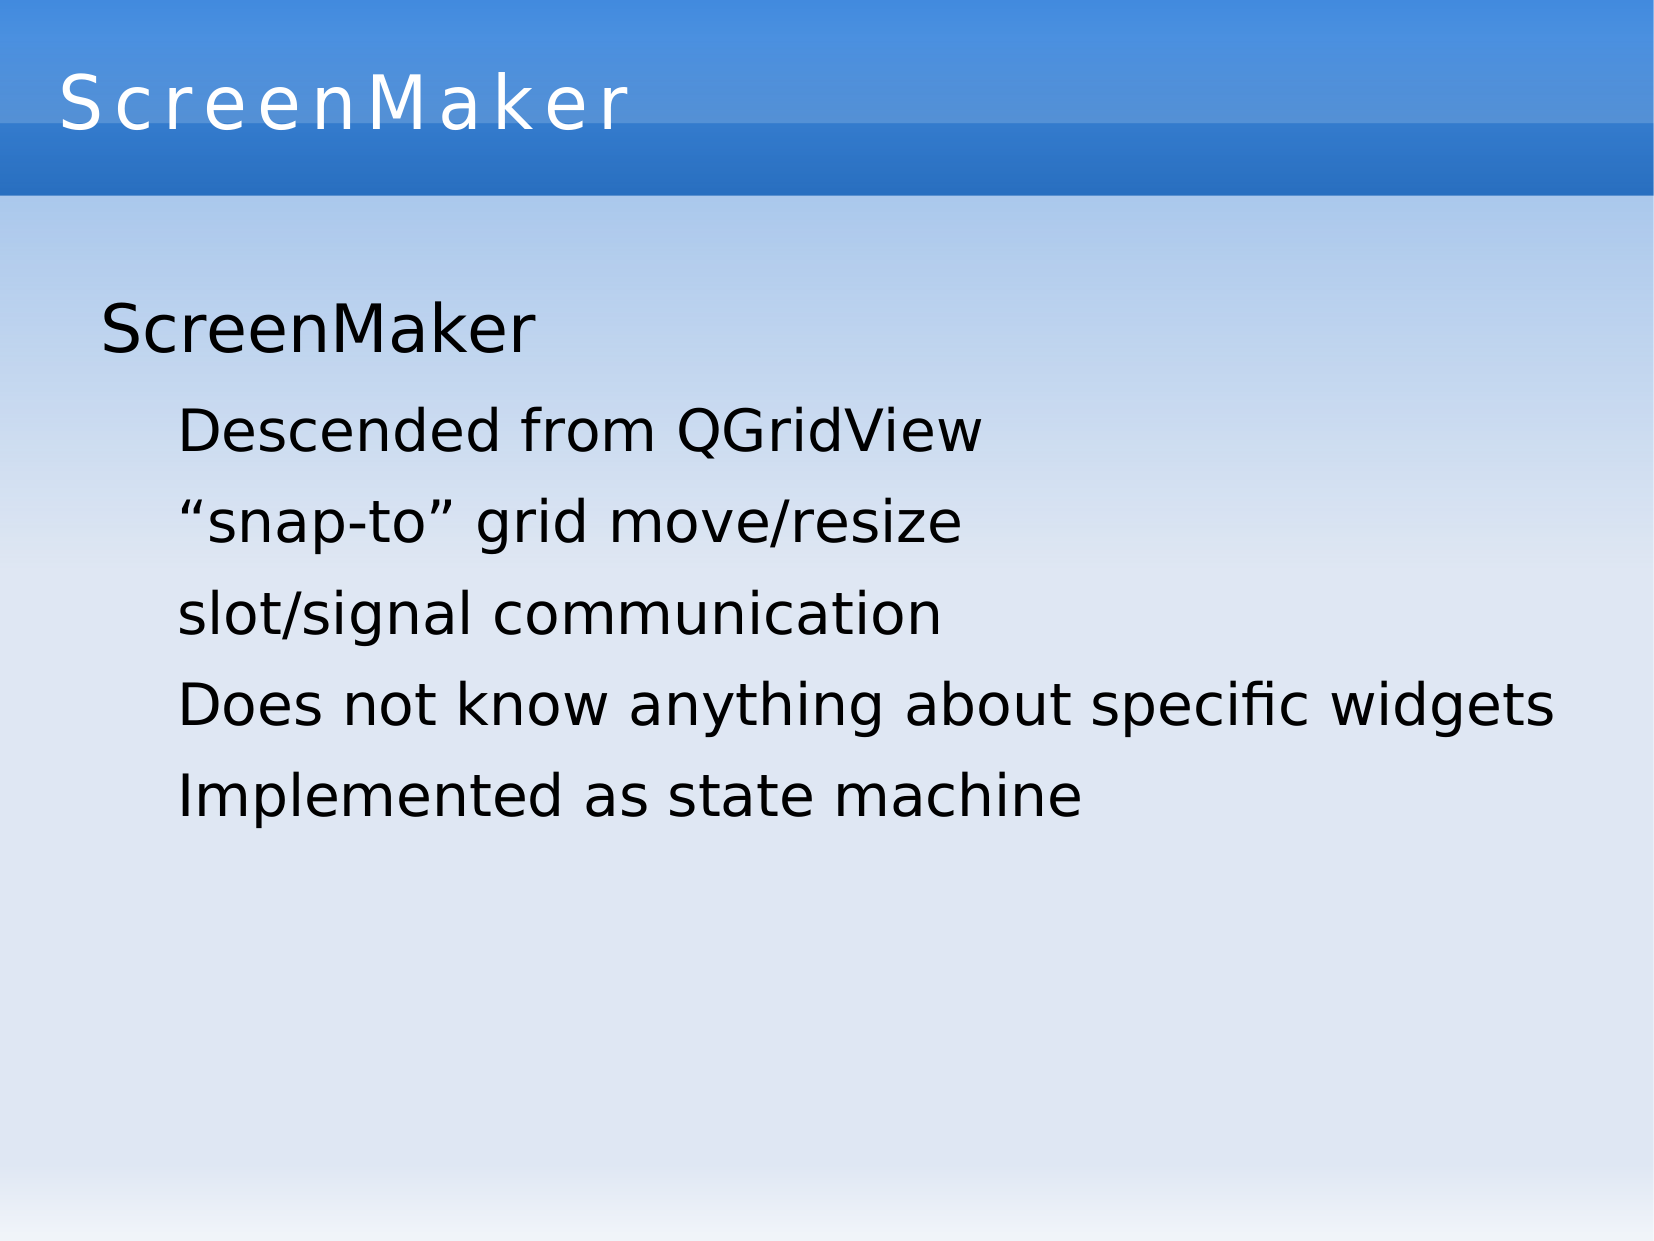

# ScreenMaker
ScreenMaker
Descended from QGridView
“snap-to” grid move/resize
slot/signal communication
Does not know anything about specific widgets
Implemented as state machine